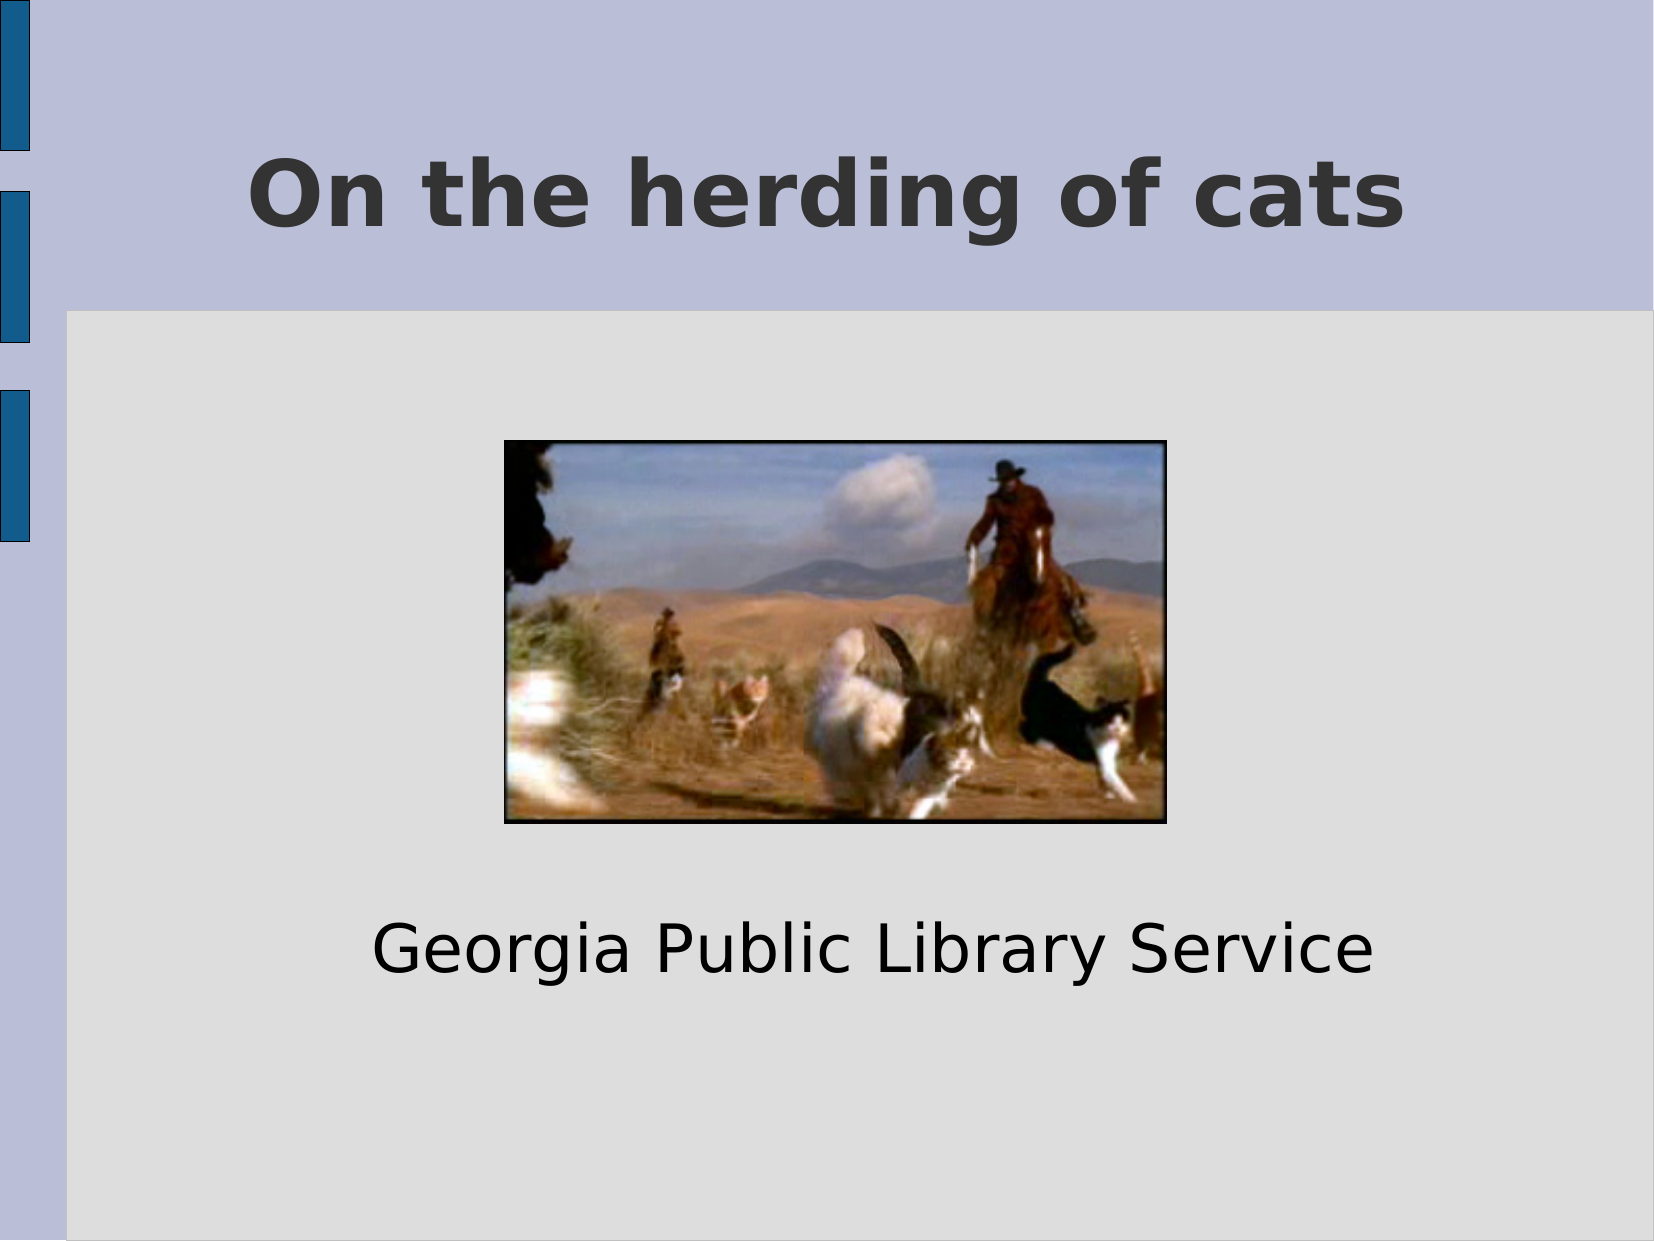

# On the herding of cats
Georgia Public Library Service